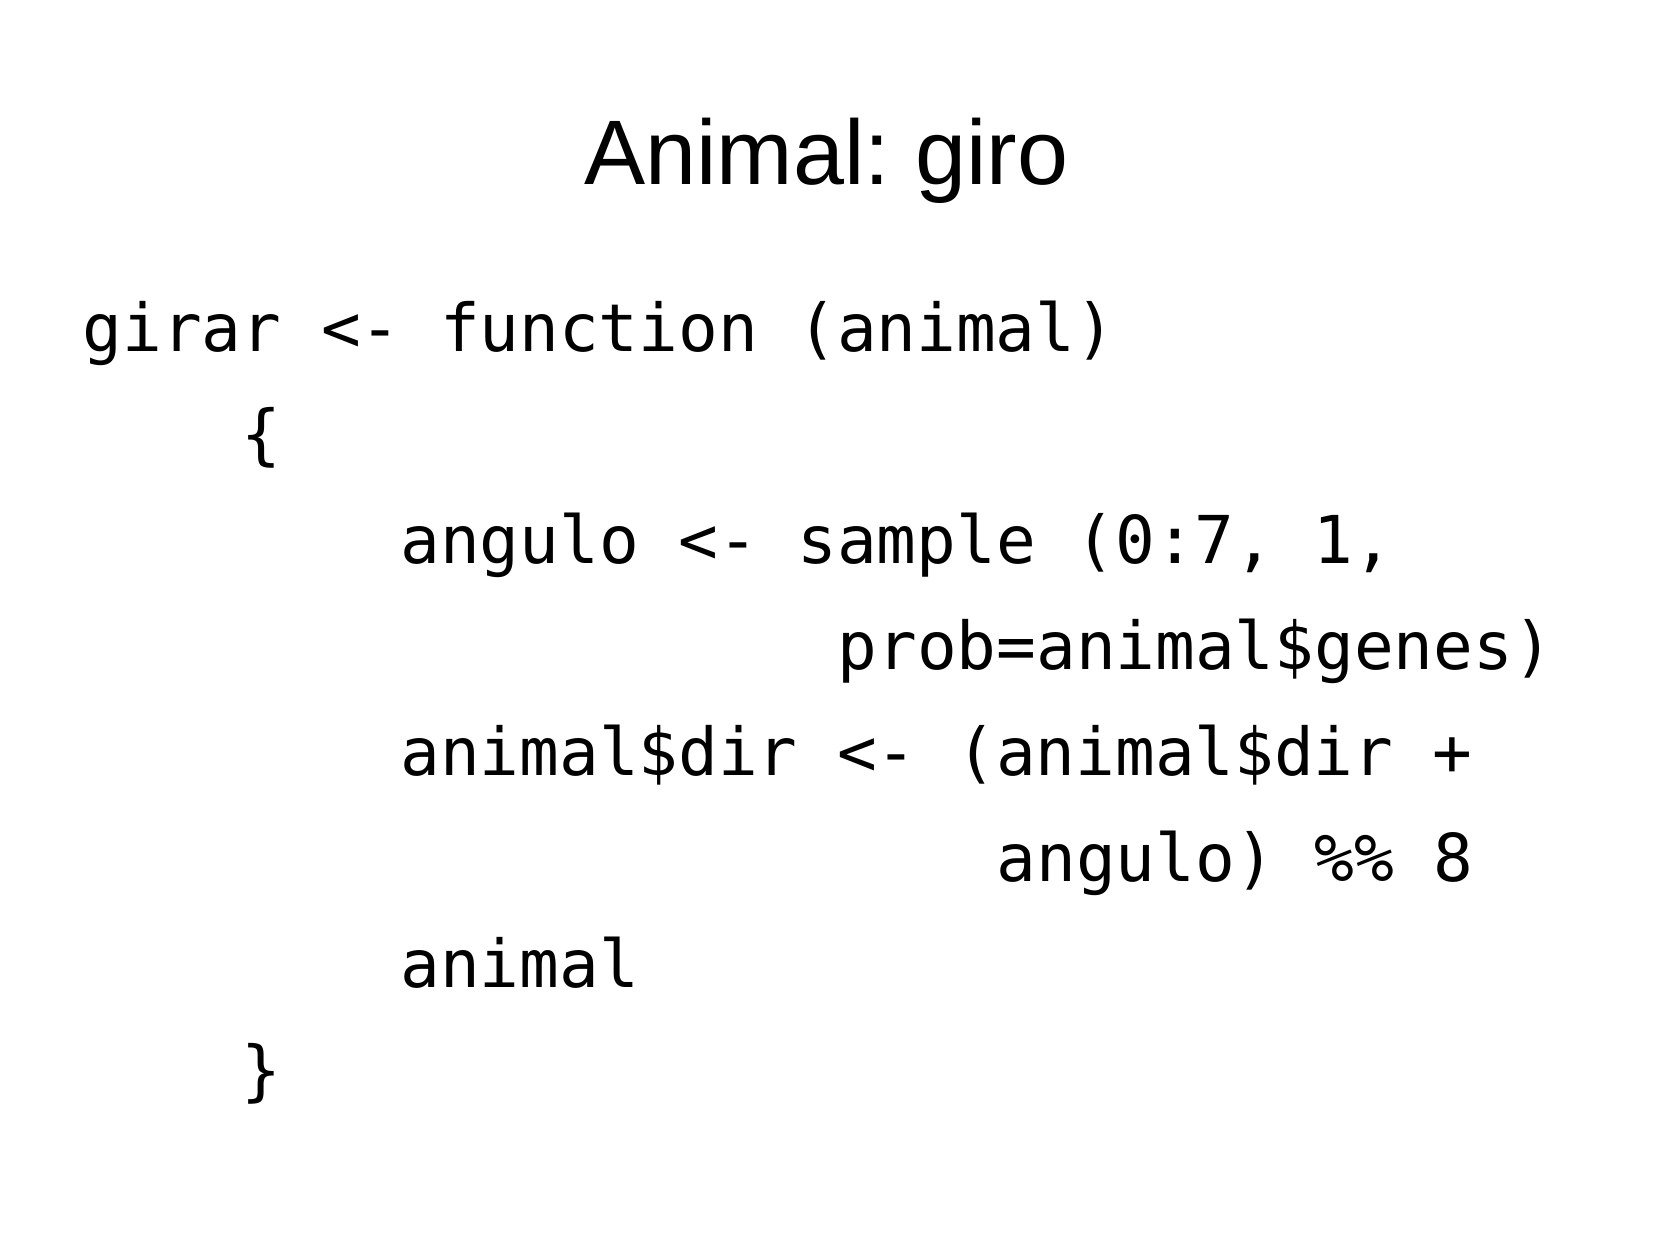

# Animal: giro
girar <- function (animal)
 {
 angulo <- sample (0:7, 1,
 prob=animal$genes)
 animal$dir <- (animal$dir +
 angulo) %% 8
 animal
 }